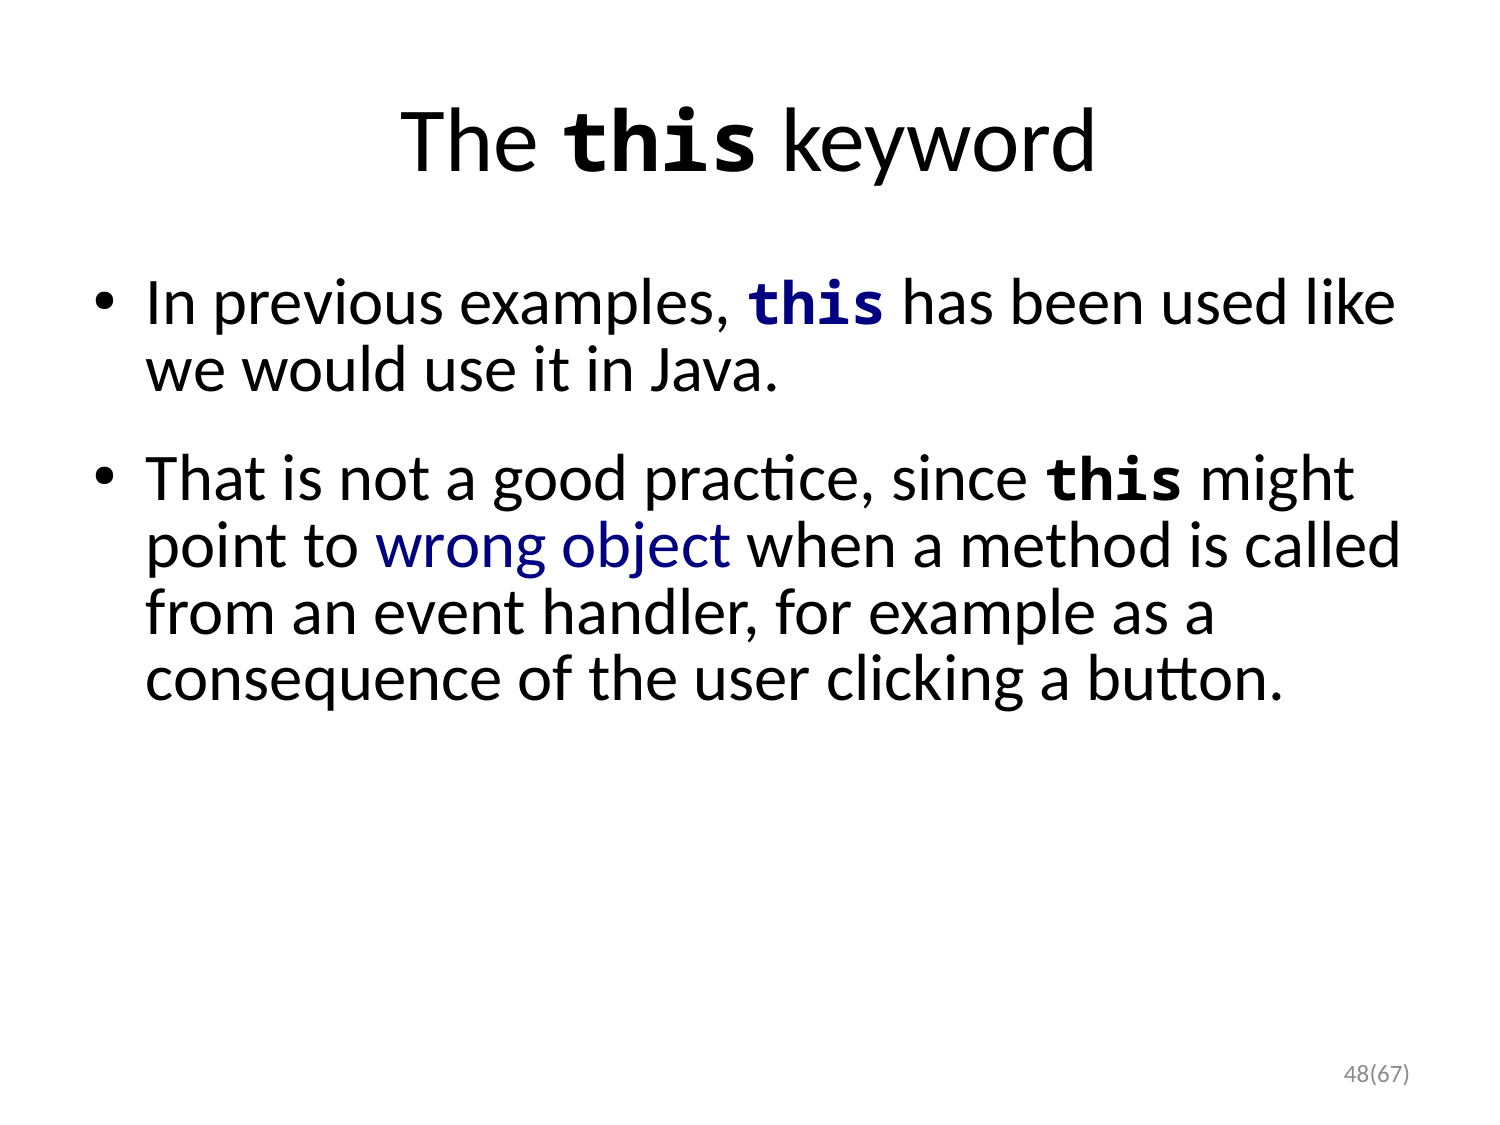

# The this keyword
In previous examples, this has been used like we would use it in Java.
That is not a good practice, since this might point to wrong object when a method is called from an event handler, for example as a consequence of the user clicking a button.
48